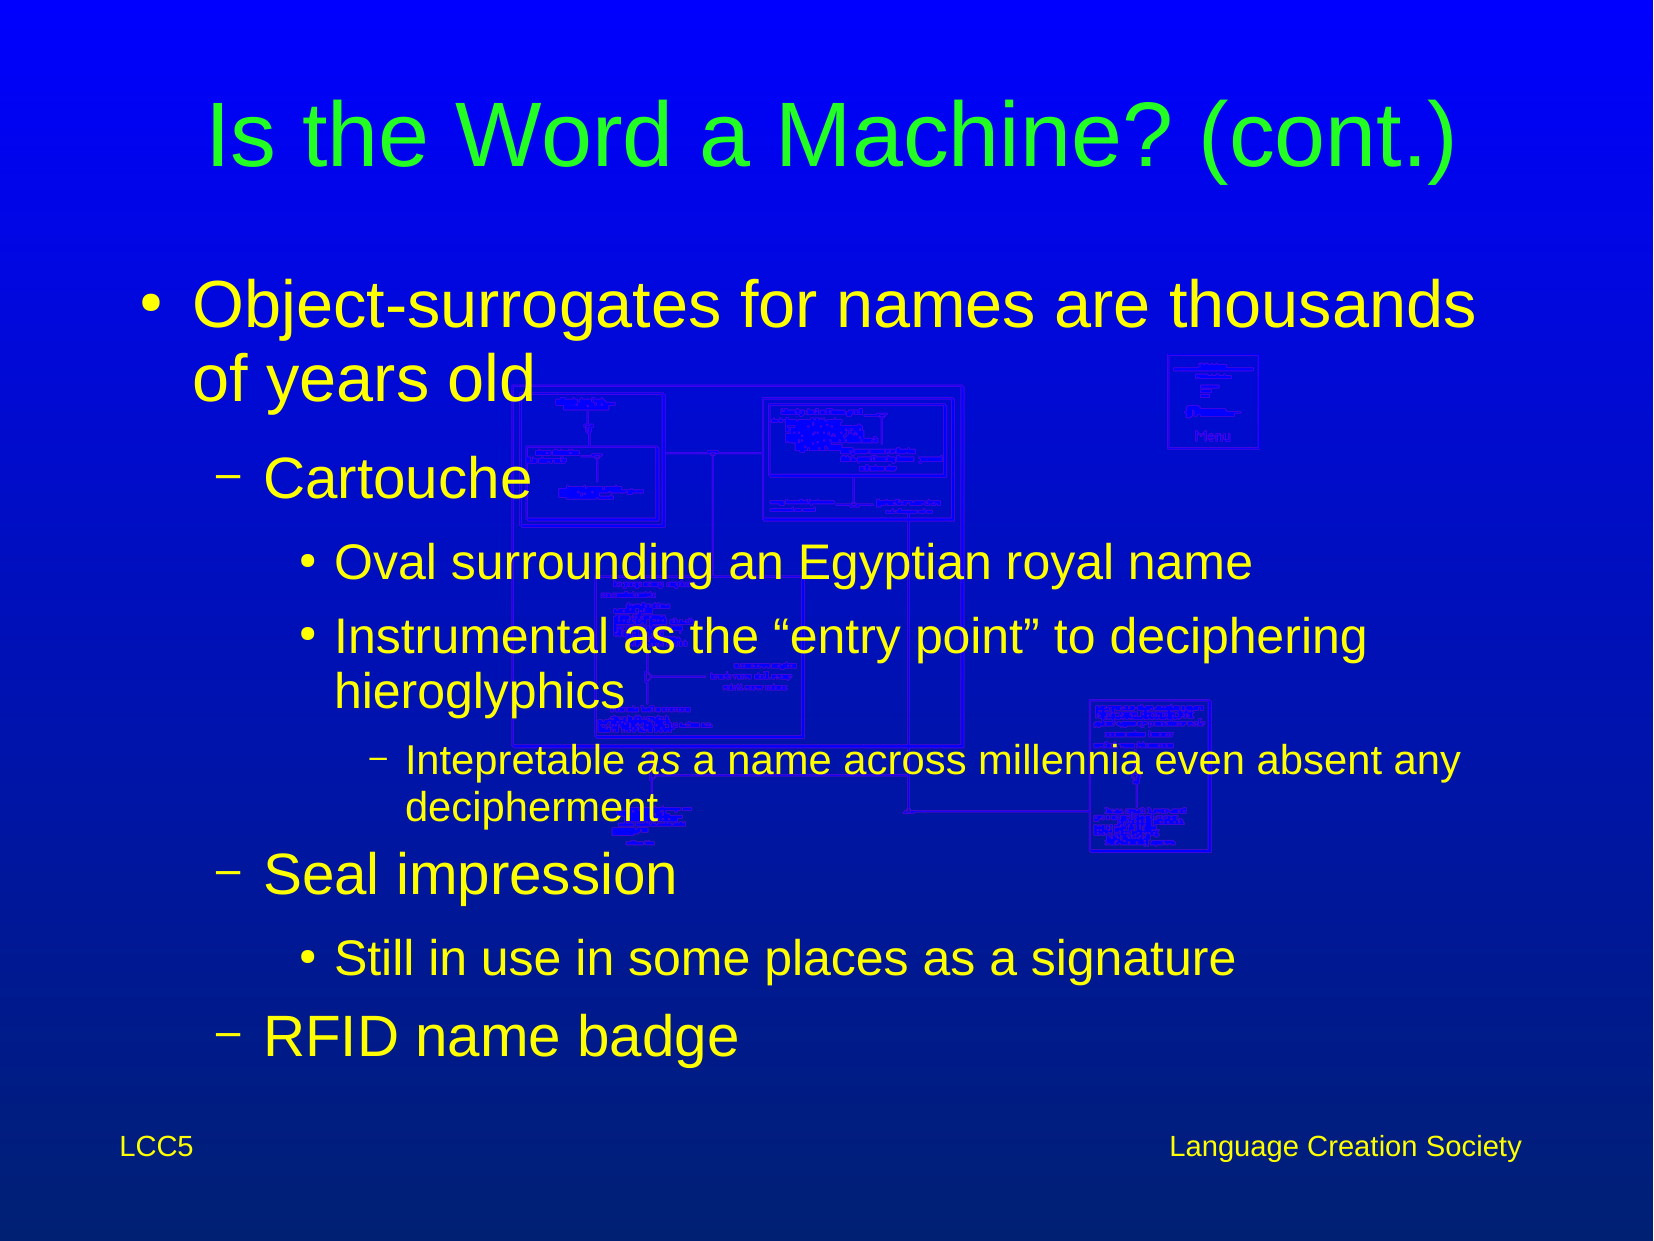

# Is the Word a Machine? (cont.)
Object-surrogates for names are thousands of years old
Cartouche
Oval surrounding an Egyptian royal name
Instrumental as the “entry point” to deciphering hieroglyphics
Intepretable as a name across millennia even absent any decipherment
Seal impression
Still in use in some places as a signature
RFID name badge